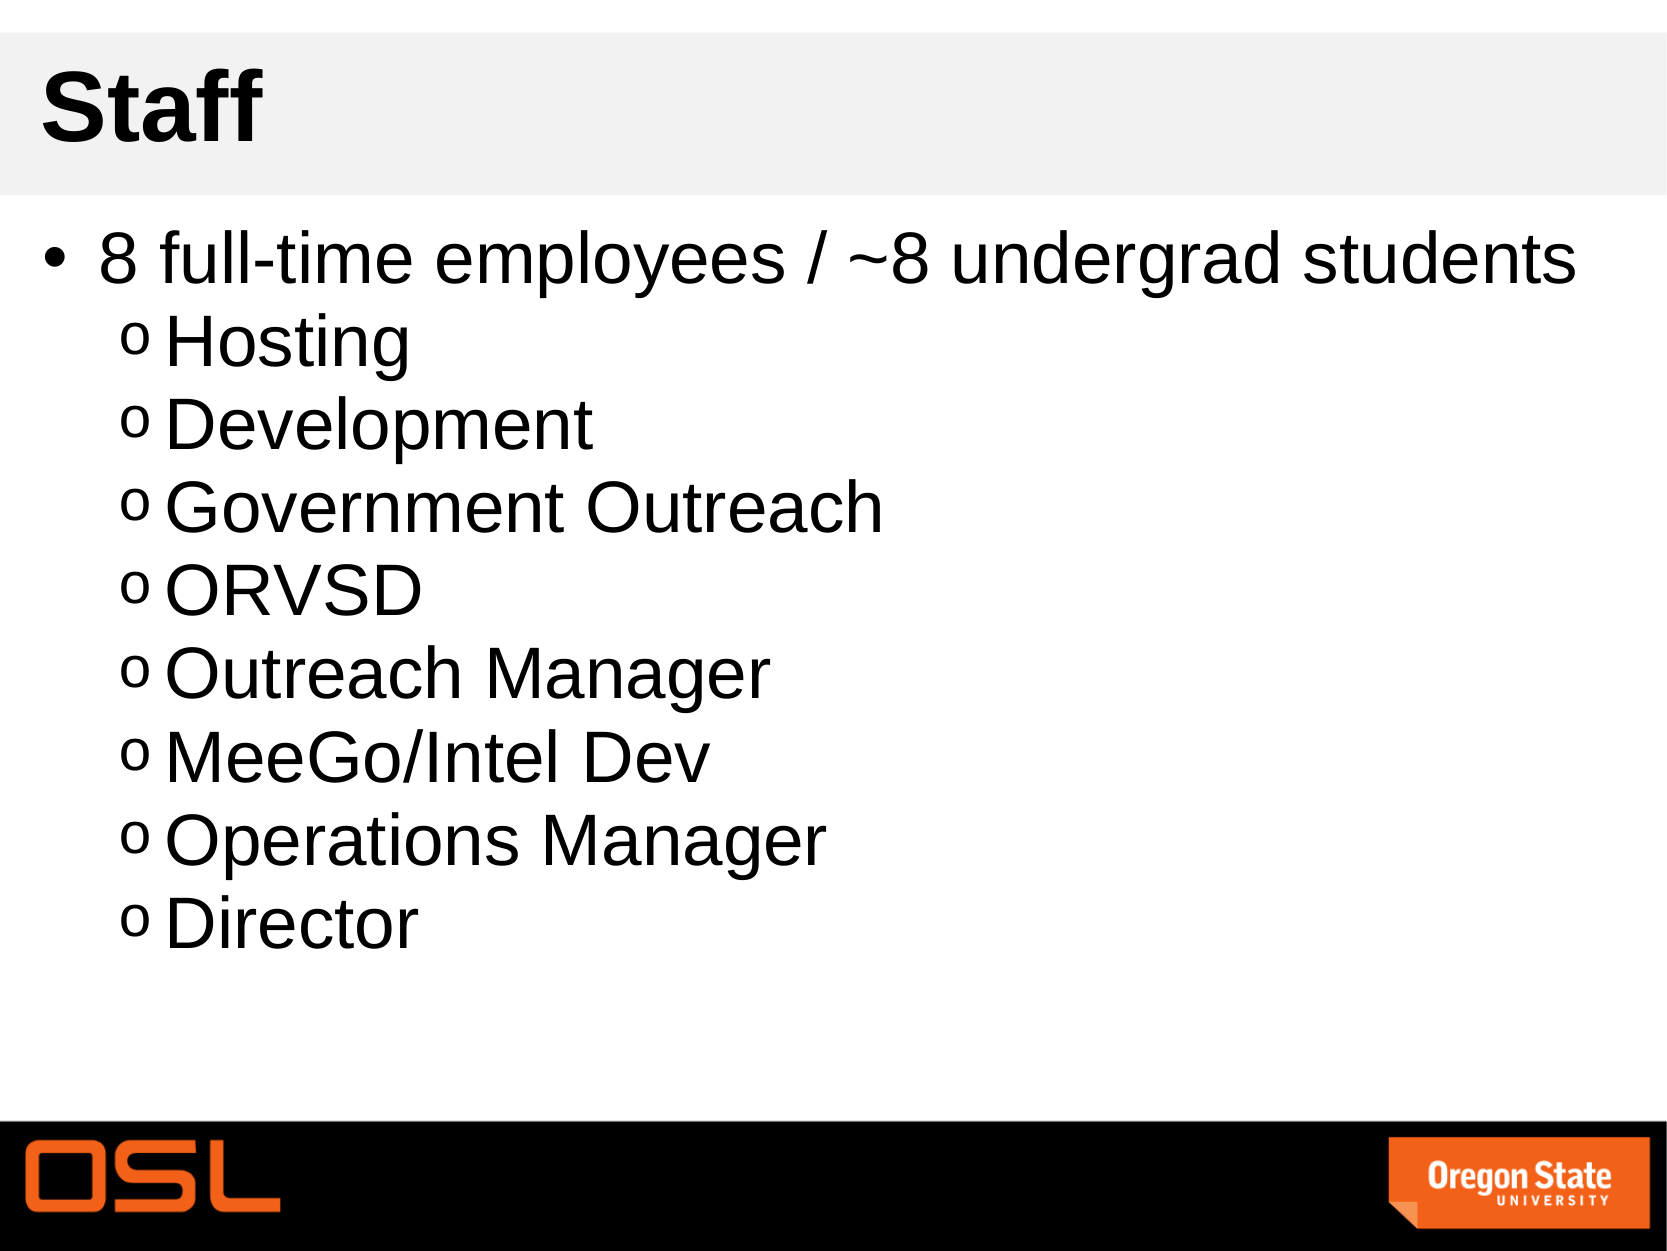

# Staff
8 full-time employees / ~8 undergrad students
Hosting
Development
Government Outreach
ORVSD
Outreach Manager
MeeGo/Intel Dev
Operations Manager
Director